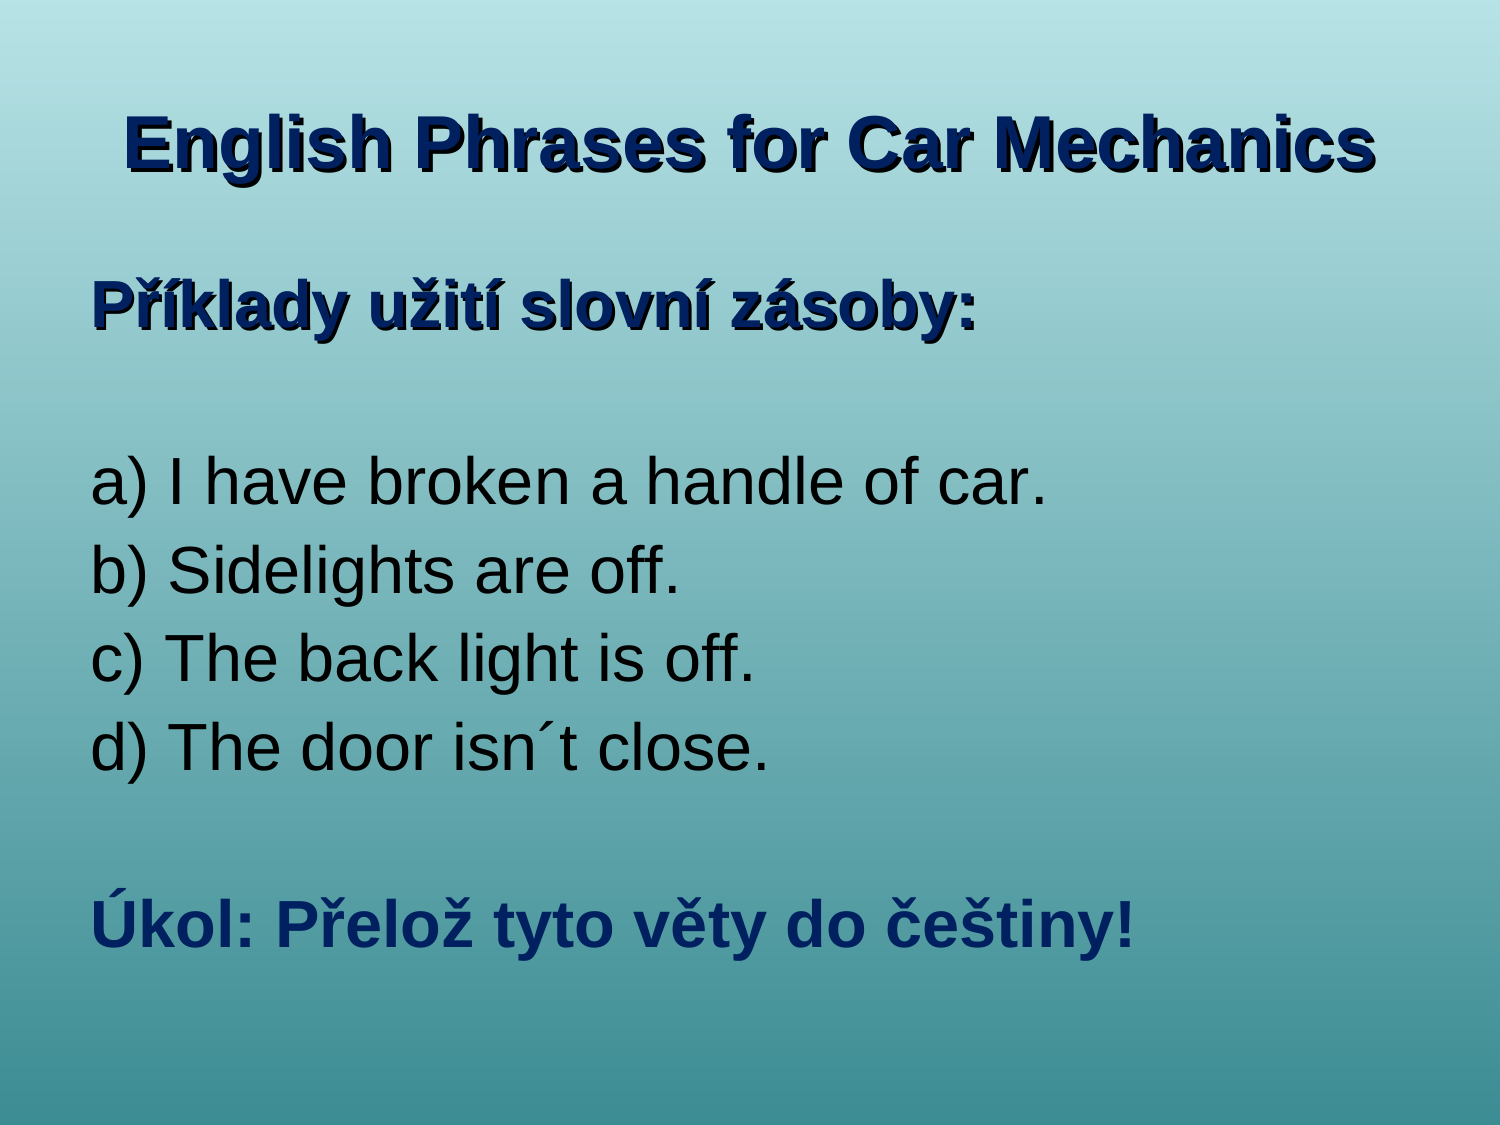

# English Phrases for Car Mechanics
Příklady užití slovní zásoby:
 I have broken a handle of car.
 Sidelights are off.
 The back light is off.
 The door isn´t close.
Úkol: Přelož tyto věty do češtiny!